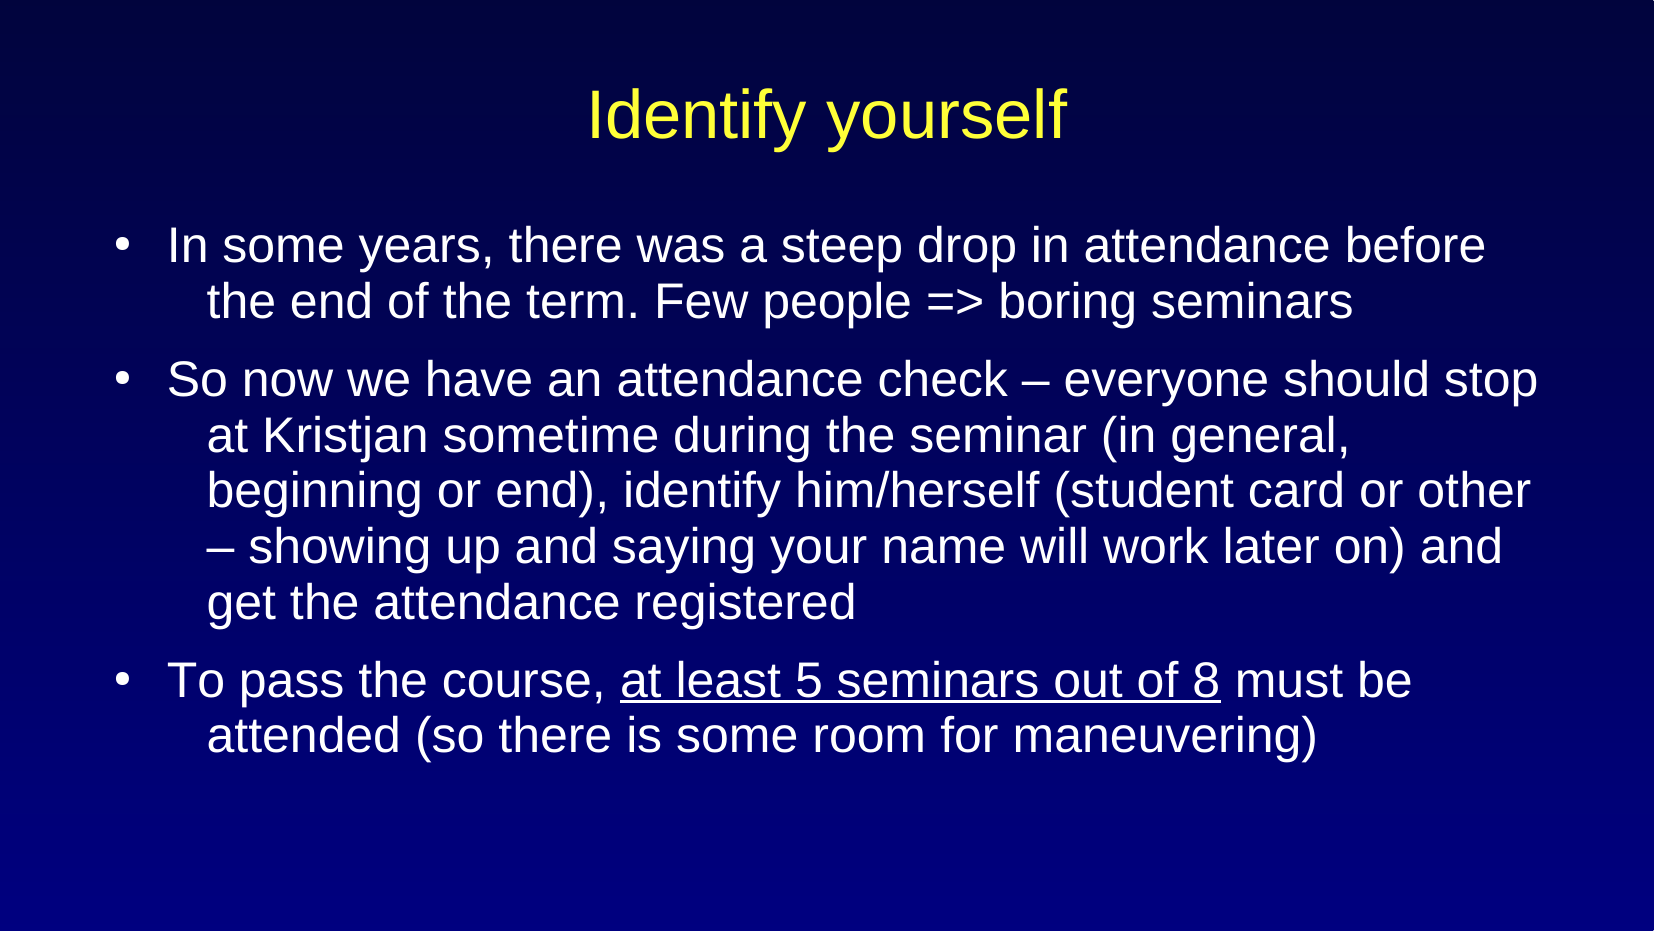

# Identify yourself
In some years, there was a steep drop in attendance before the end of the term. Few people => boring seminars
So now we have an attendance check – everyone should stop at Kristjan sometime during the seminar (in general, beginning or end), identify him/herself (student card or other – showing up and saying your name will work later on) and get the attendance registered
To pass the course, at least 5 seminars out of 8 must be attended (so there is some room for maneuvering)